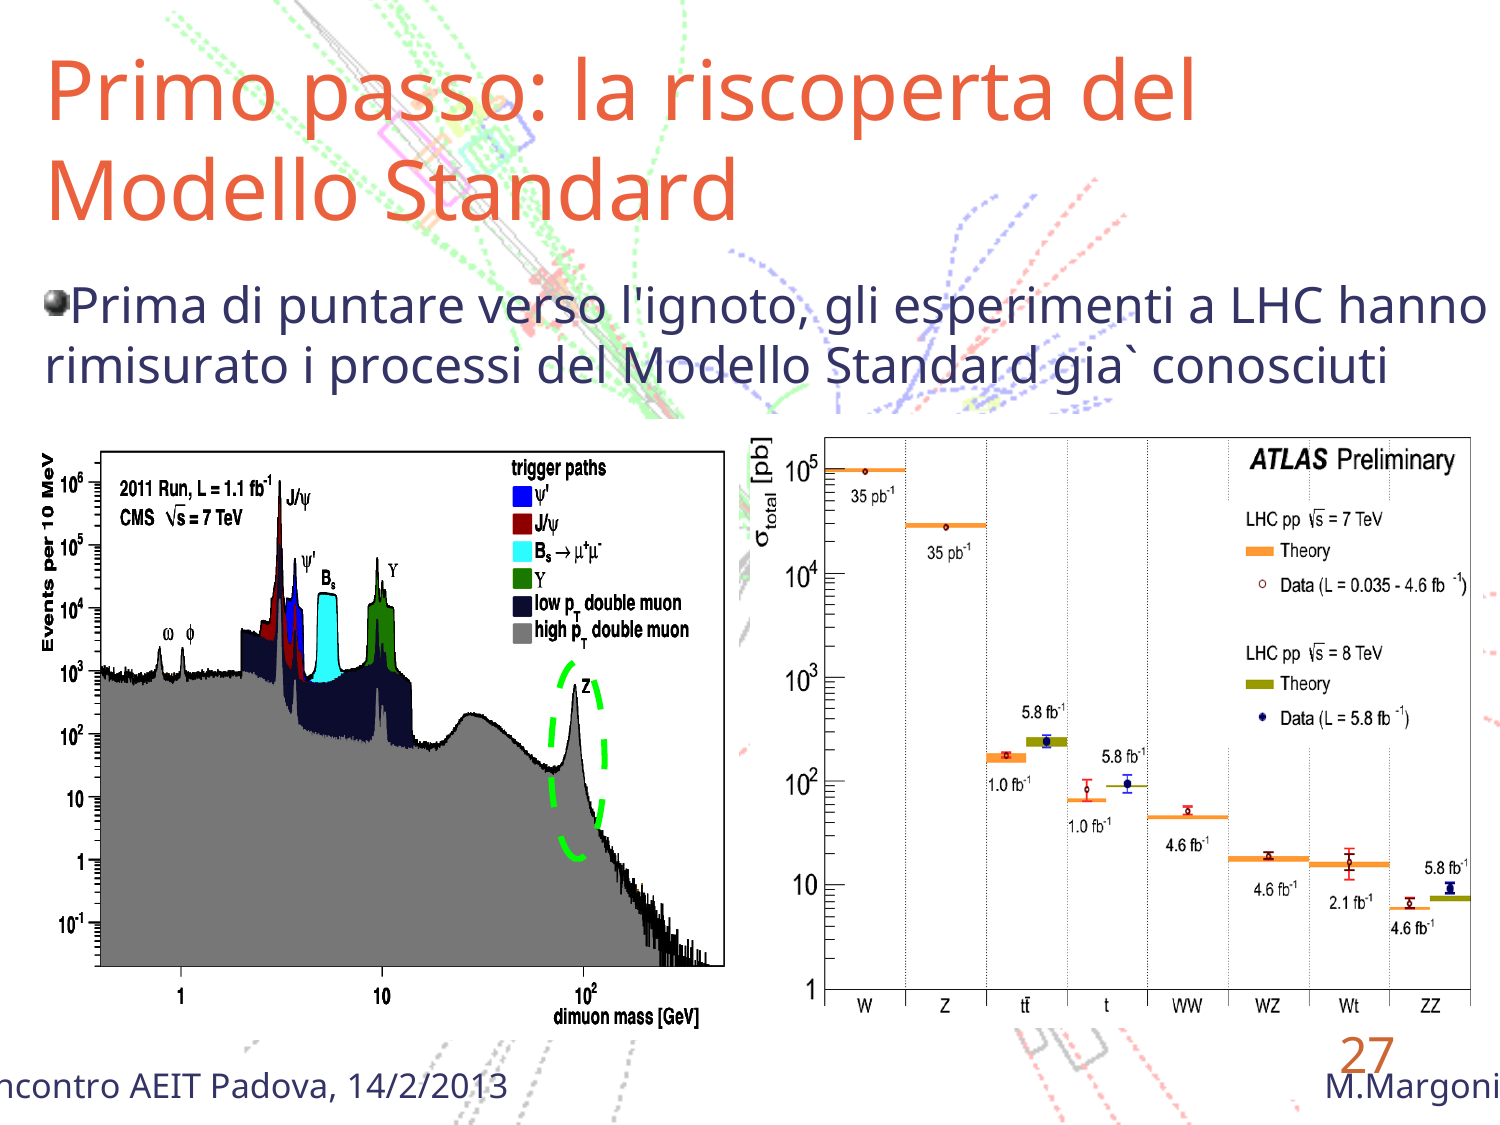

Primo passo: la riscoperta del Modello Standard
Prima di puntare verso l'ignoto, gli esperimenti a LHC hanno rimisurato i processi del Modello Standard gia` conosciuti
27